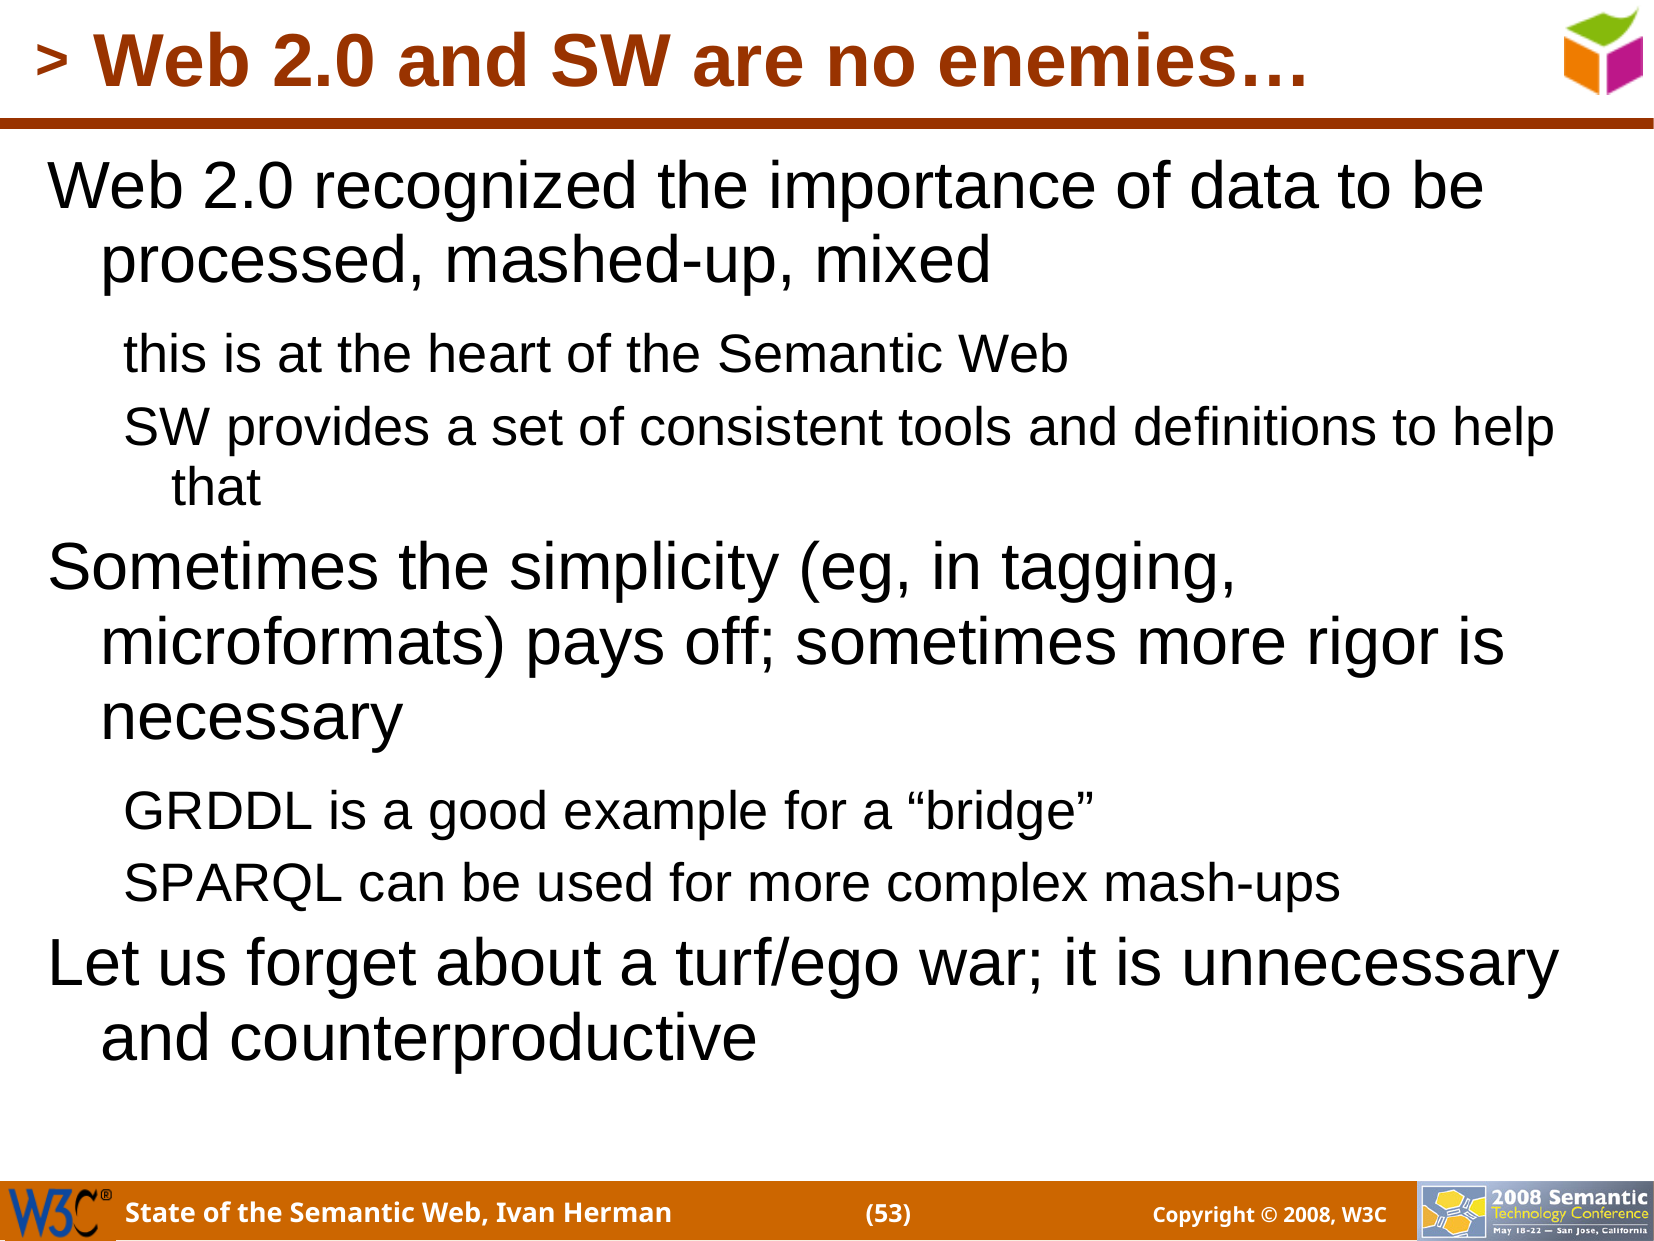

# Web 2.0 and SW are no enemies…
Web 2.0 recognized the importance of data to be processed, mashed-up, mixed
this is at the heart of the Semantic Web
SW provides a set of consistent tools and definitions to help that
Sometimes the simplicity (eg, in tagging, microformats) pays off; sometimes more rigor is necessary
GRDDL is a good example for a “bridge”
SPARQL can be used for more complex mash-ups
Let us forget about a turf/ego war; it is unnecessary and counterproductive